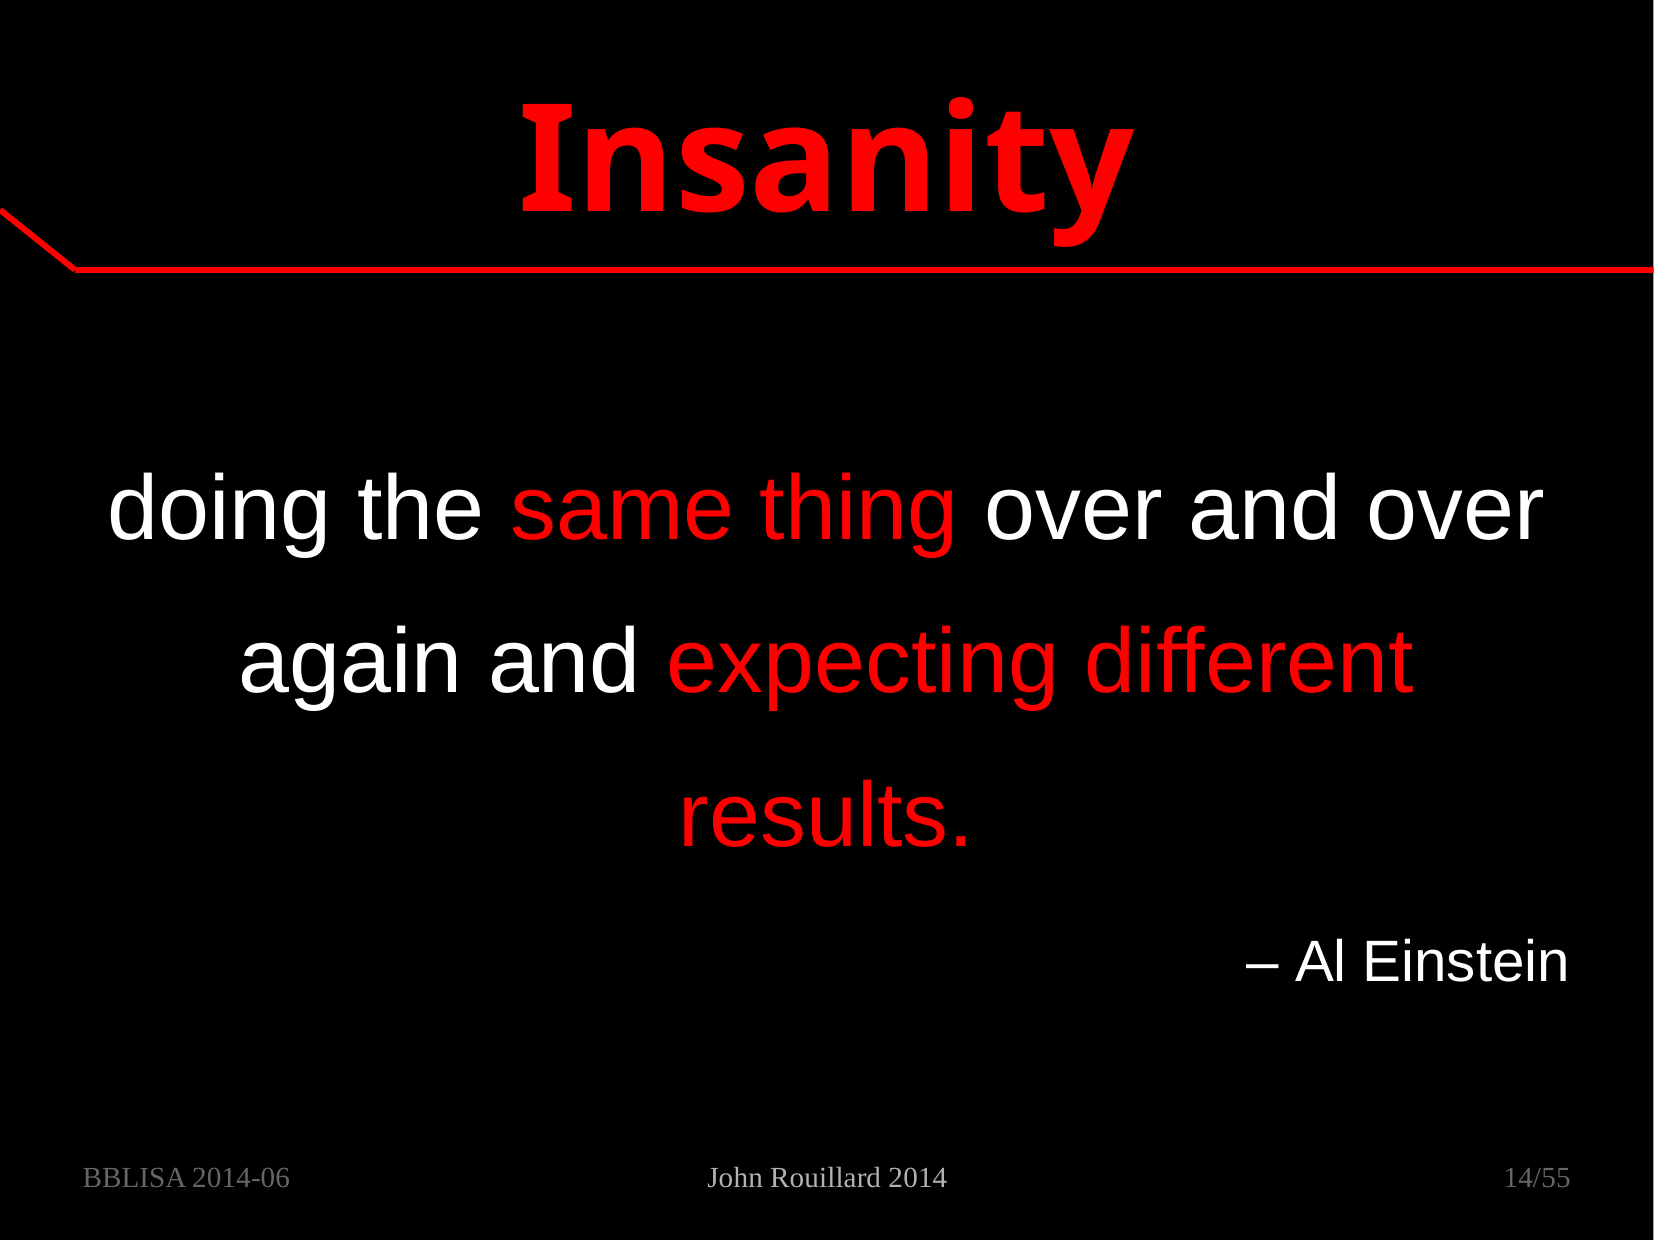

# Insanity
doing the same thing over and over again and expecting different results.
– Al Einstein
BBLISA 2014-06
John Rouillard 2014
14